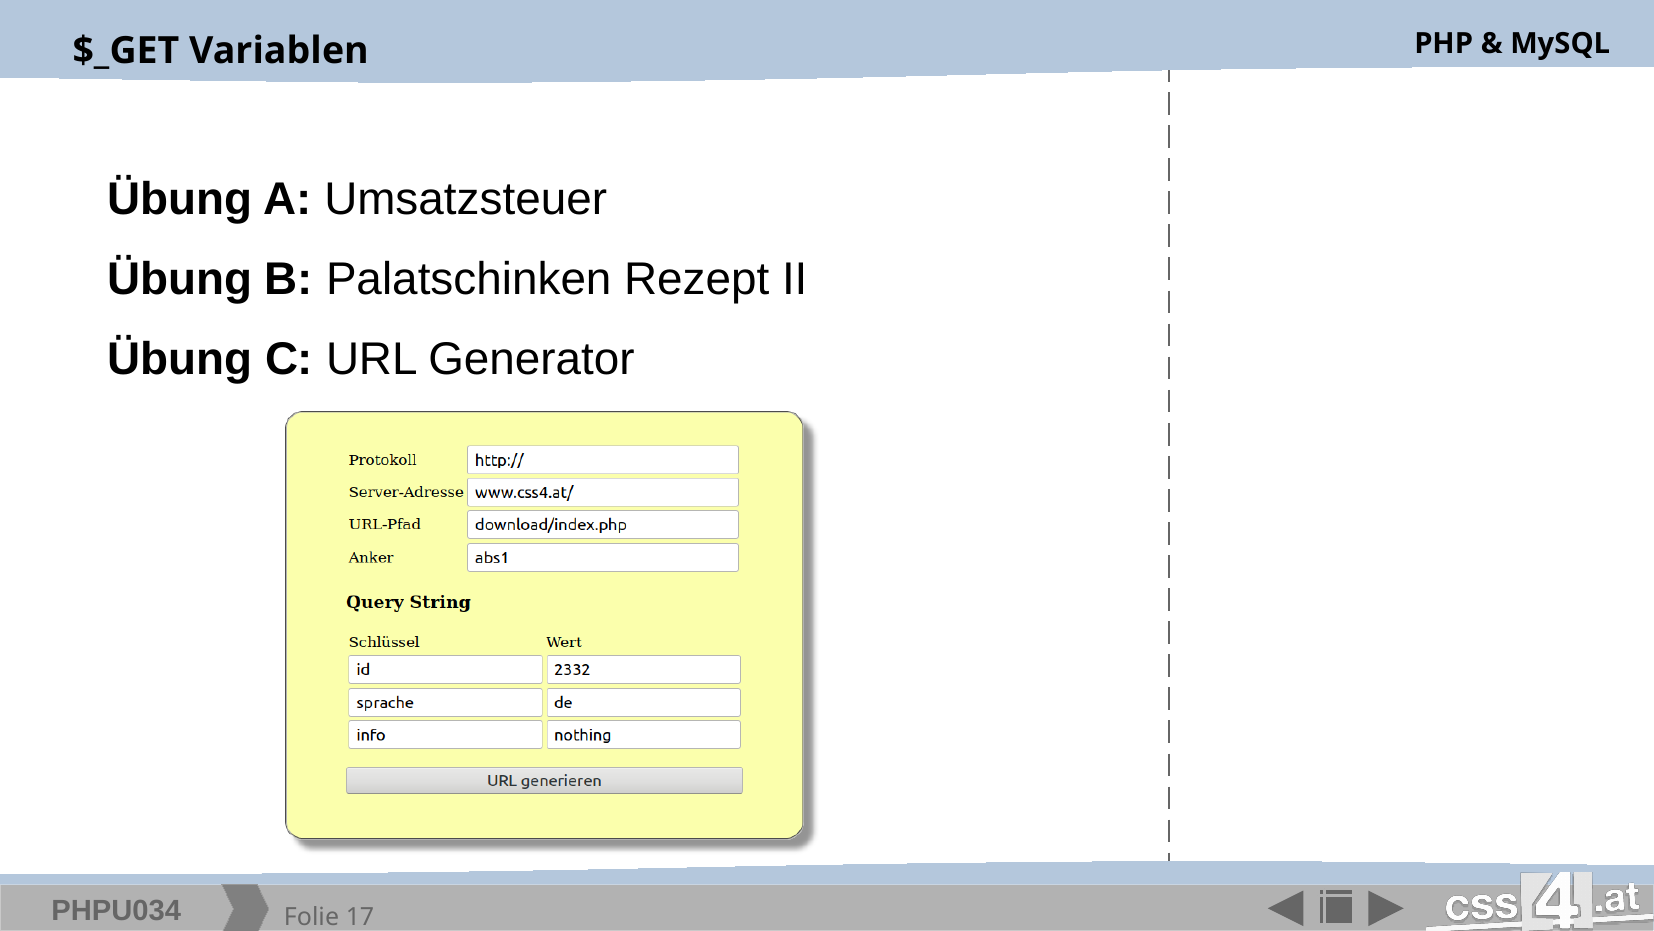

PHP & MySQL
$_GET Variablen
Übung A: Umsatzsteuer
Übung B: Palatschinken Rezept II
Übung C: URL Generator
PHPU034
Folie